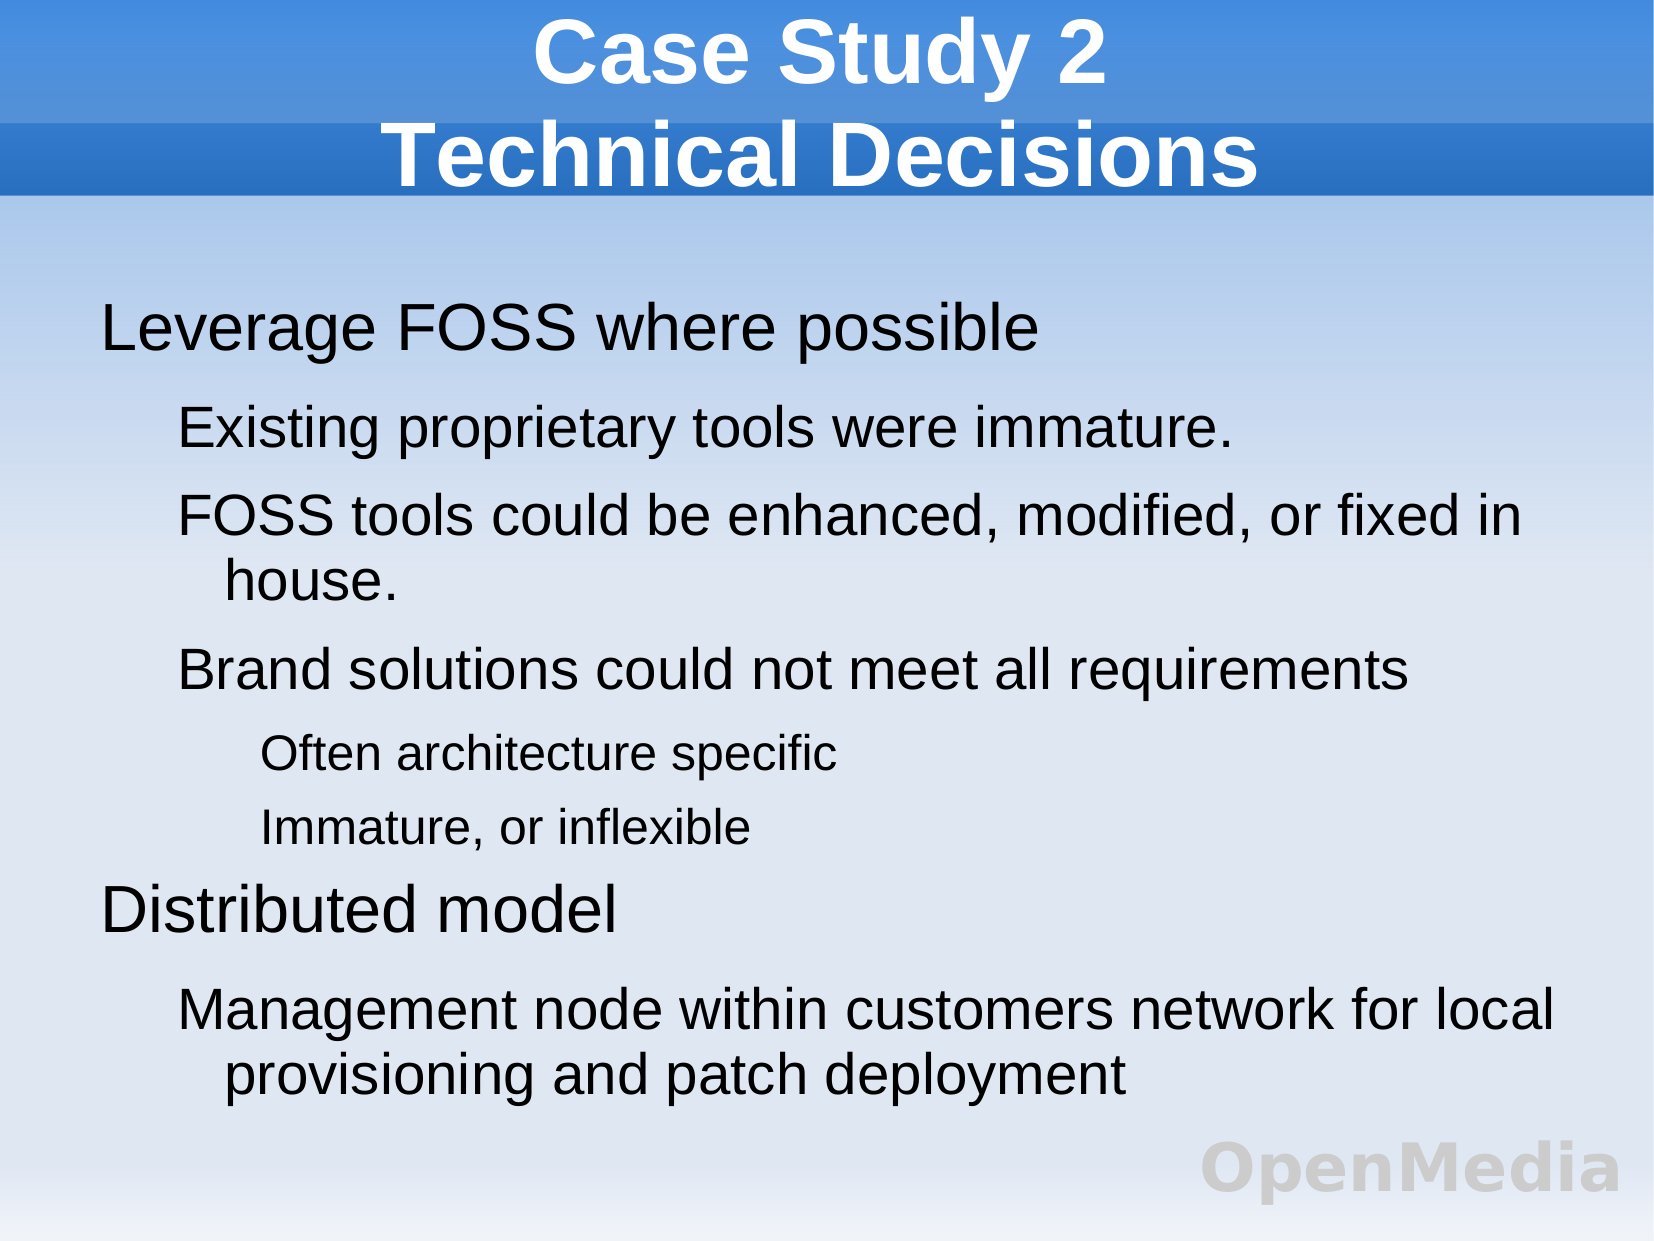

# Case Study 2 Technical Decisions
Leverage FOSS where possible
Existing proprietary tools were immature.
FOSS tools could be enhanced, modified, or fixed in house.
Brand solutions could not meet all requirements
Often architecture specific
Immature, or inflexible
Distributed model
Management node within customers network for local provisioning and patch deployment
33